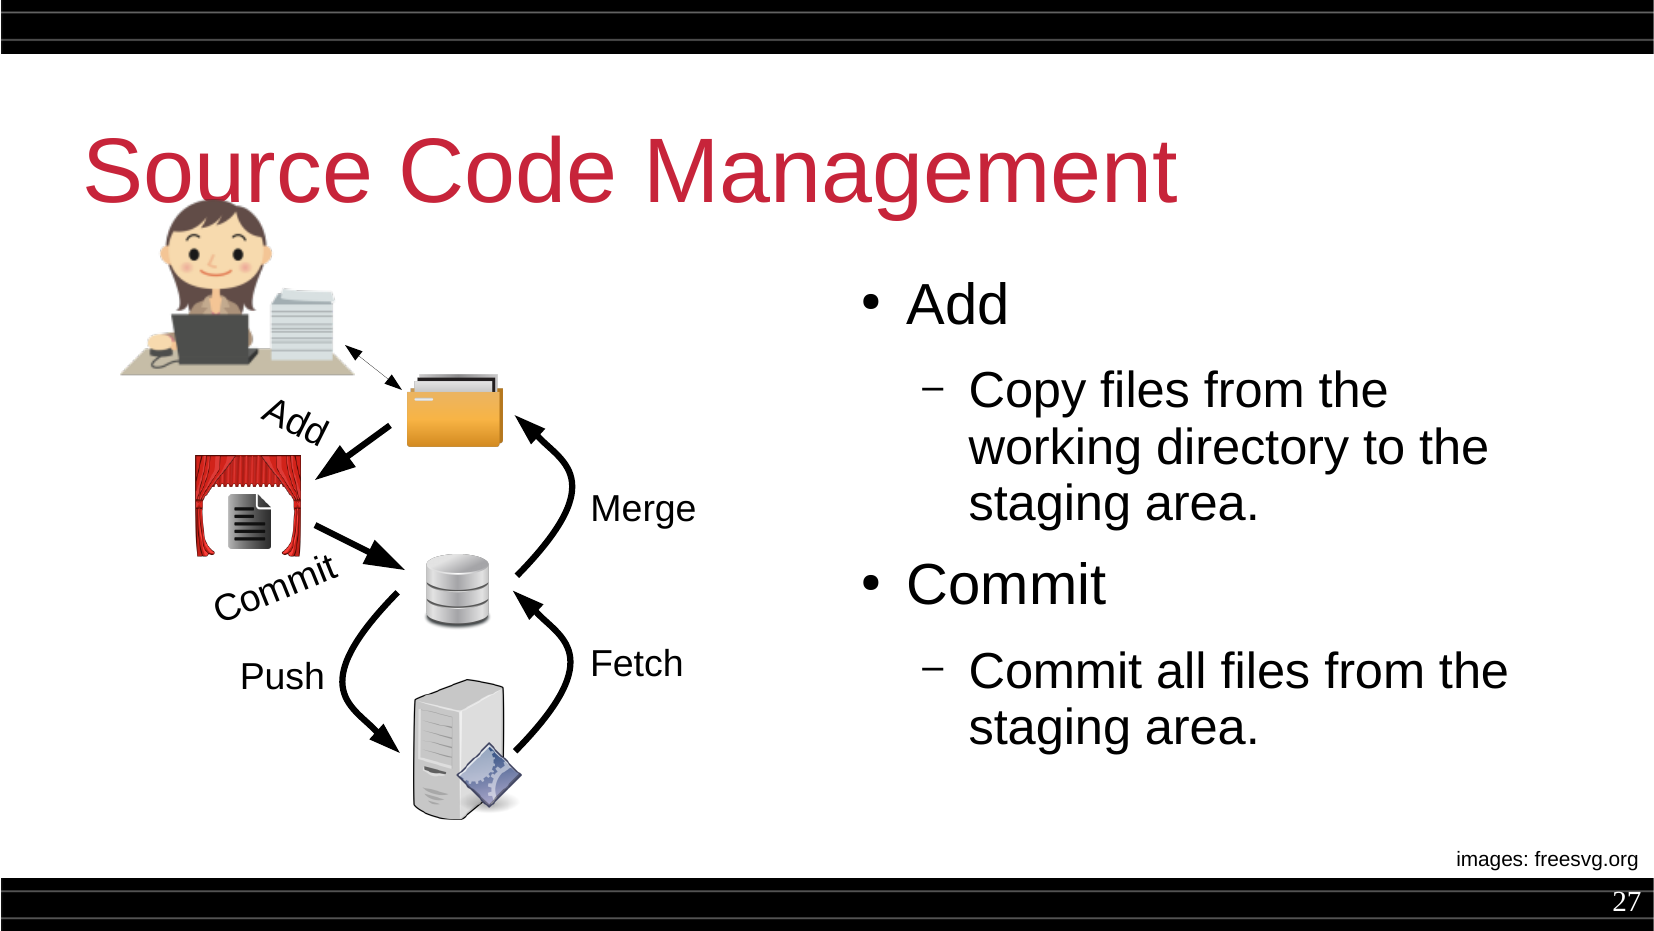

# Source Code Management
Add
Copy files from the working directory to the staging area.
Commit
Commit all files from the staging area.
Add
Merge
Commit
Fetch
Push
images: freesvg.org